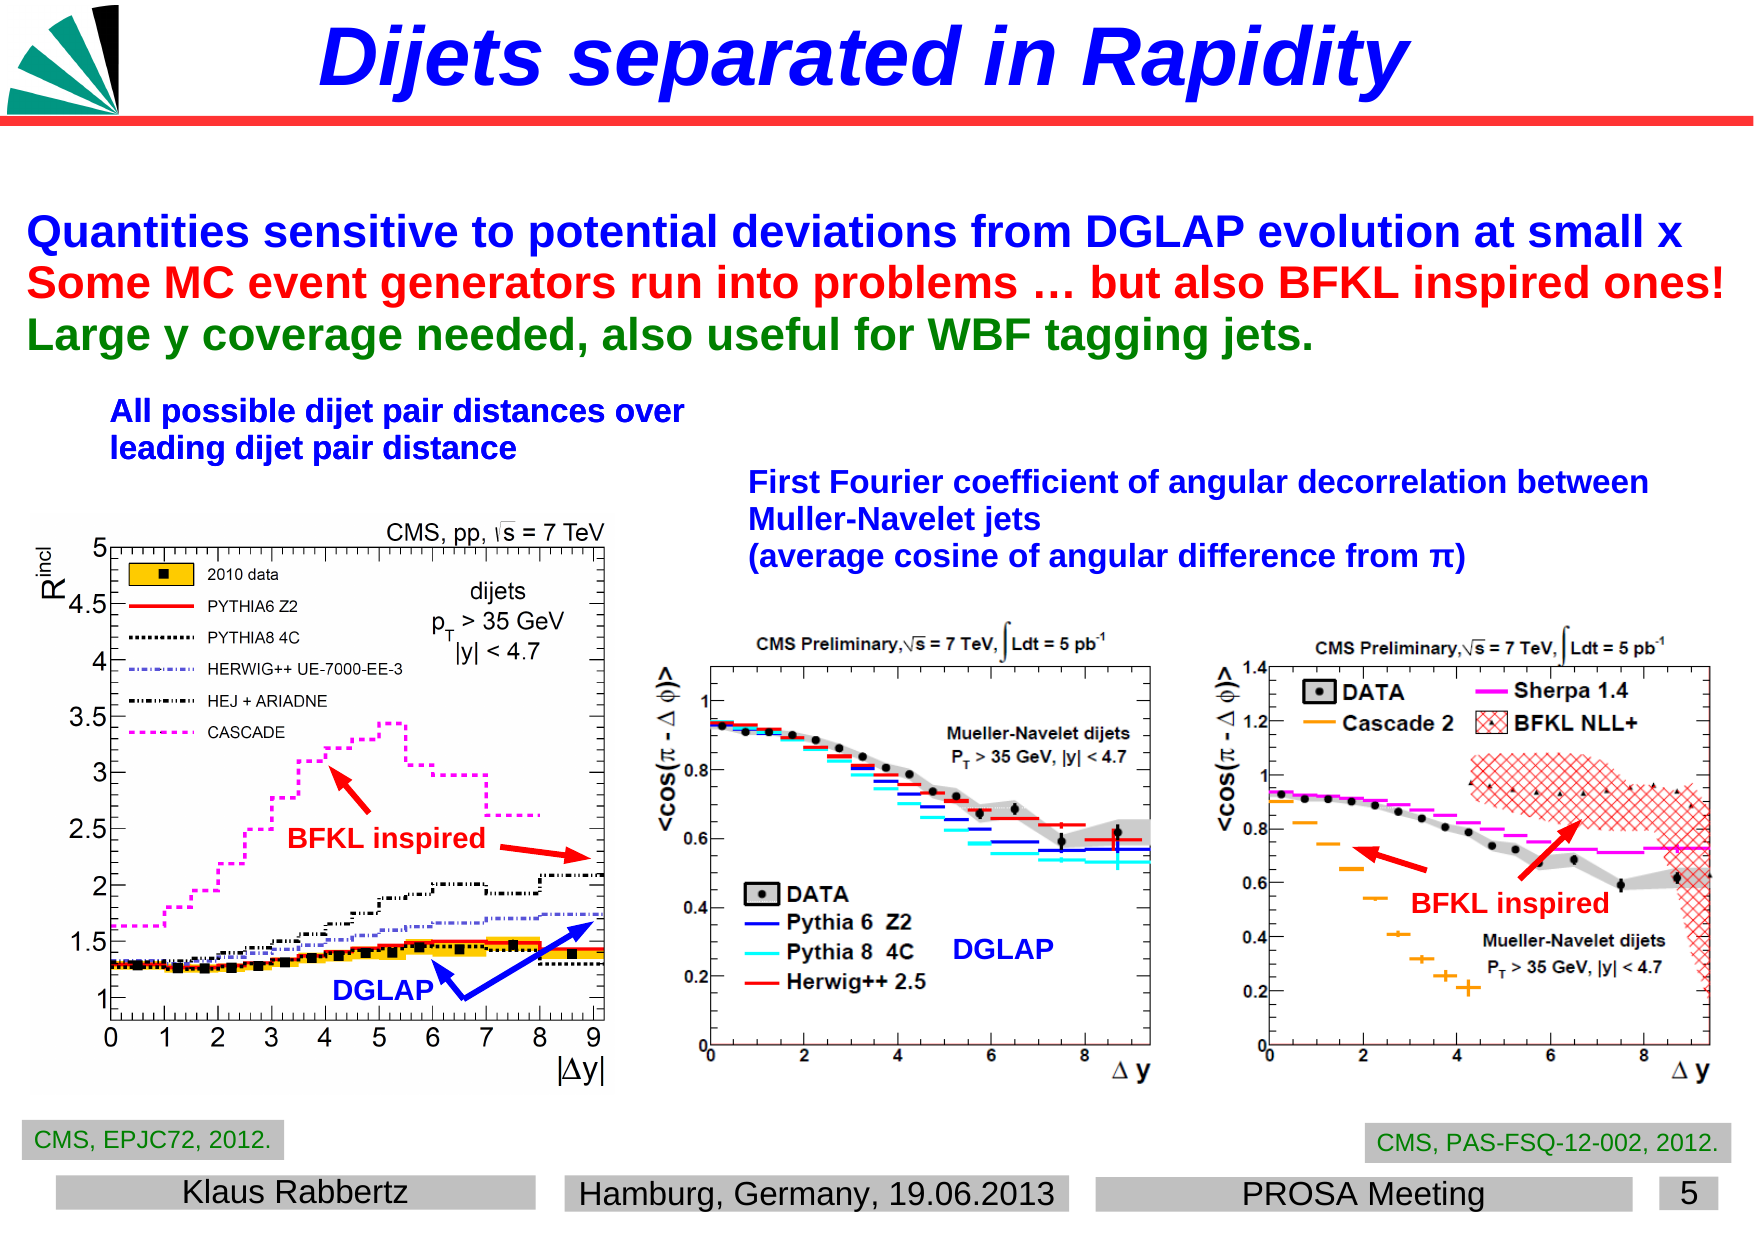

# Dijets separated in Rapidity
Quantities sensitive to potential deviations from DGLAP evolution at small x
Some MC event generators run into problems … but also BFKL inspired ones!
Large y coverage needed, also useful for WBF tagging jets.
All possible dijet pair distances over
leading dijet pair distance
All possible dijet pair distances over
leading dijet pair distance
First Fourier coefficient of angular decorrelation between
Muller-Navelet jets
(average cosine of angular difference from π)
BFKL inspired
BFKL inspired
DGLAP
DGLAP
CMS, EPJC72, 2012.
CMS, PAS-FSQ-12-002, 2012.